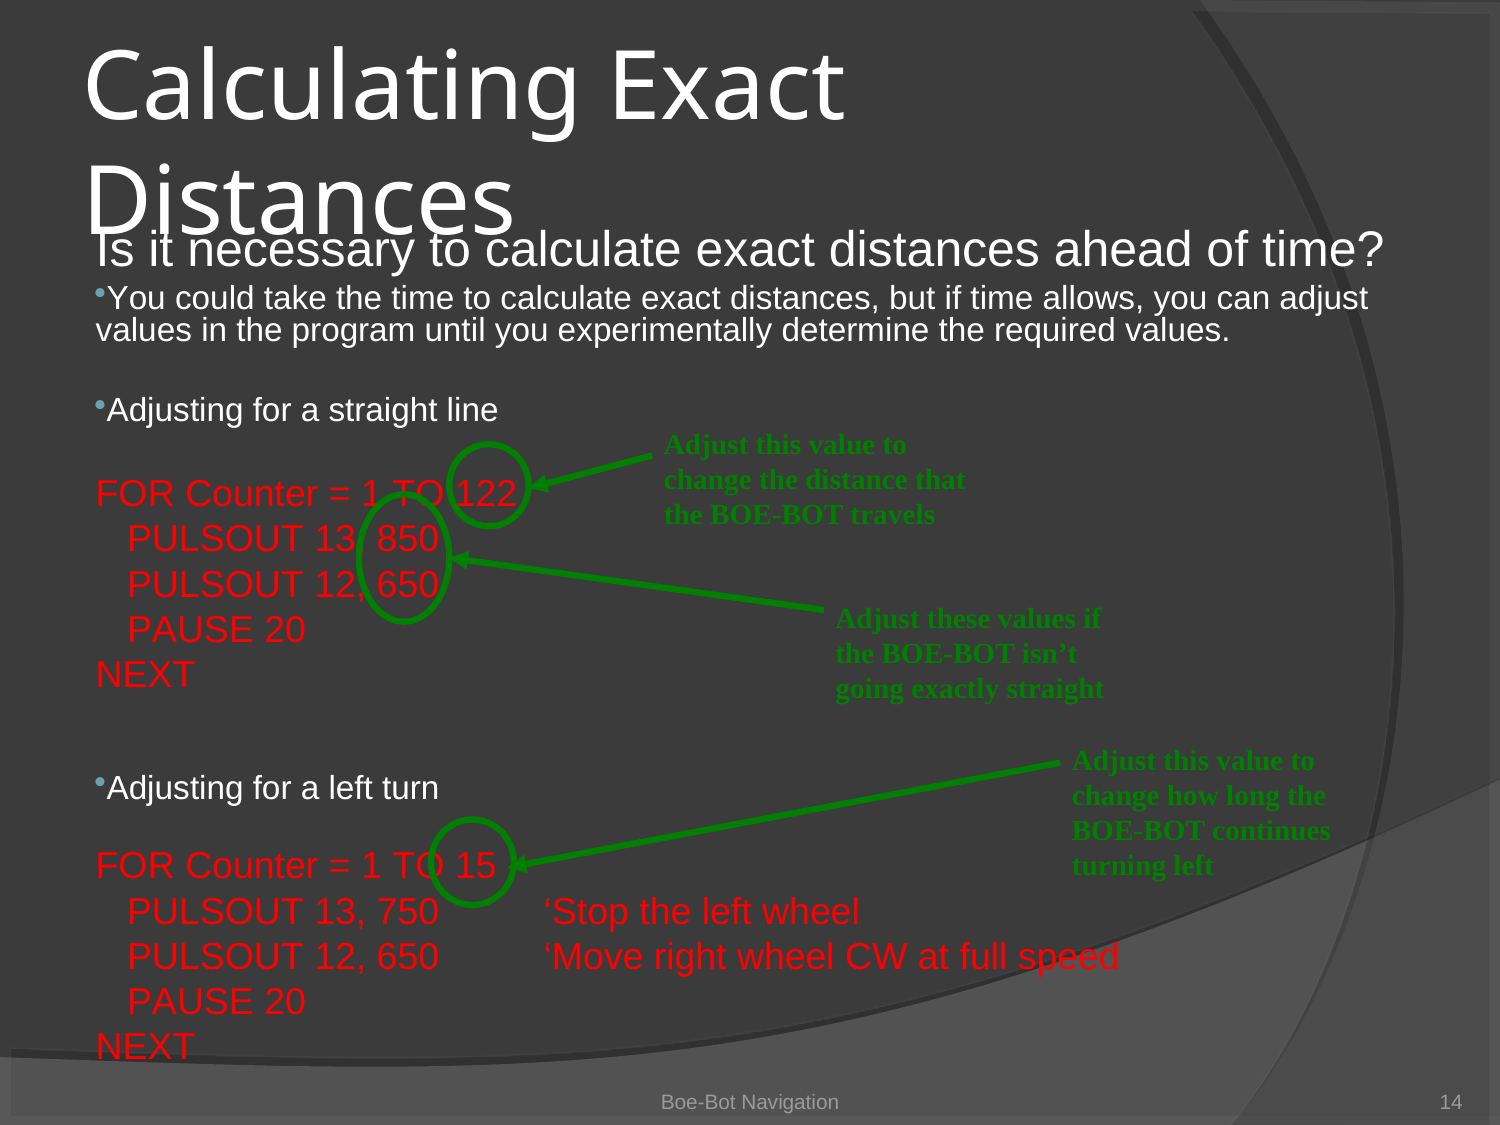

# Calculating Exact Distances
Is it necessary to calculate exact distances ahead of time?
You could take the time to calculate exact distances, but if time allows, you can adjust values in the program until you experimentally determine the required values.
Adjusting for a straight line
FOR Counter = 1 TO 122
 PULSOUT 13, 850
 PULSOUT 12, 650
 PAUSE 20
NEXT
Adjusting for a left turn
FOR Counter = 1 TO 15
 PULSOUT 13, 750 ‘Stop the left wheel
 PULSOUT 12, 650 ‘Move right wheel CW at full speed
 PAUSE 20
NEXT
Adjust this value to change the distance that the BOE-BOT travels
Adjust these values if the BOE-BOT isn’t going exactly straight
Adjust this value to change how long the BOE-BOT continues turning left
Boe-Bot Navigation